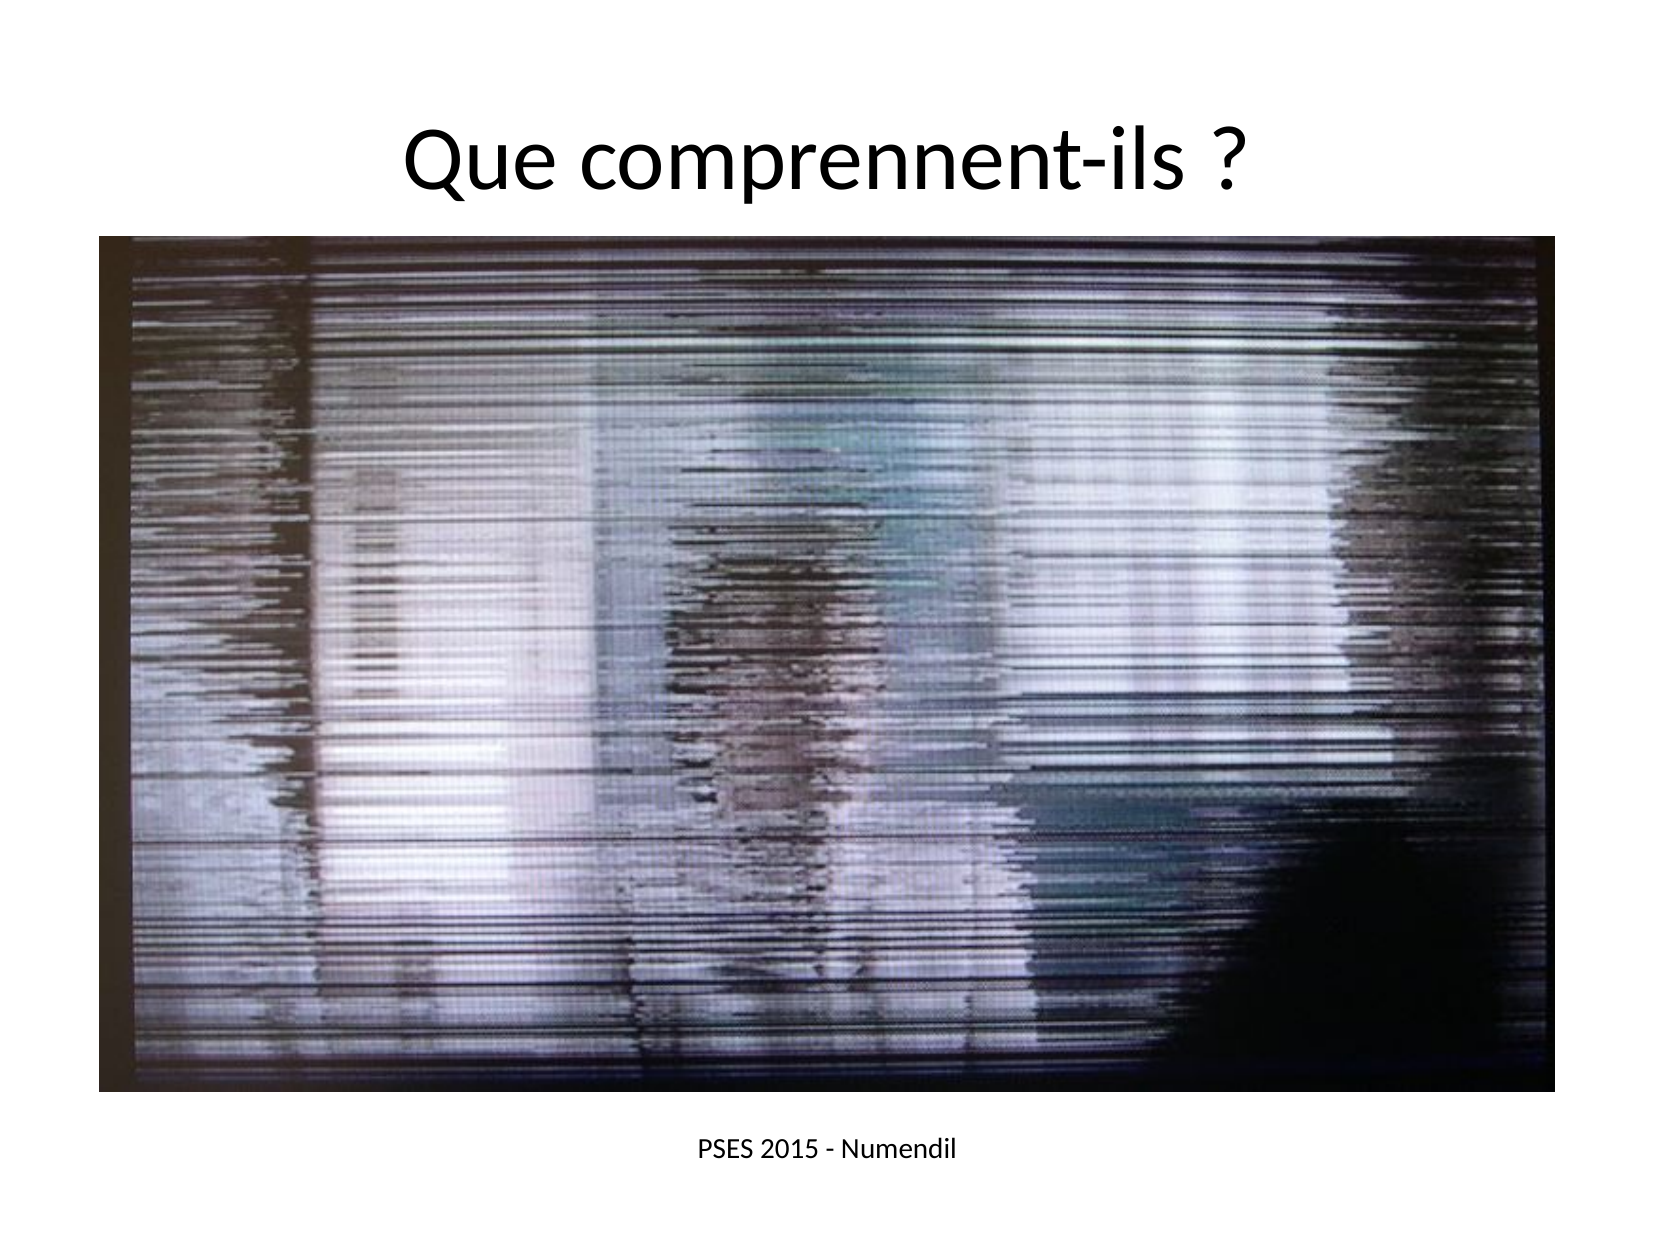

# Que comprennent-ils ?
PSES 2015 - Numendil
PSES 2015 - Numendil